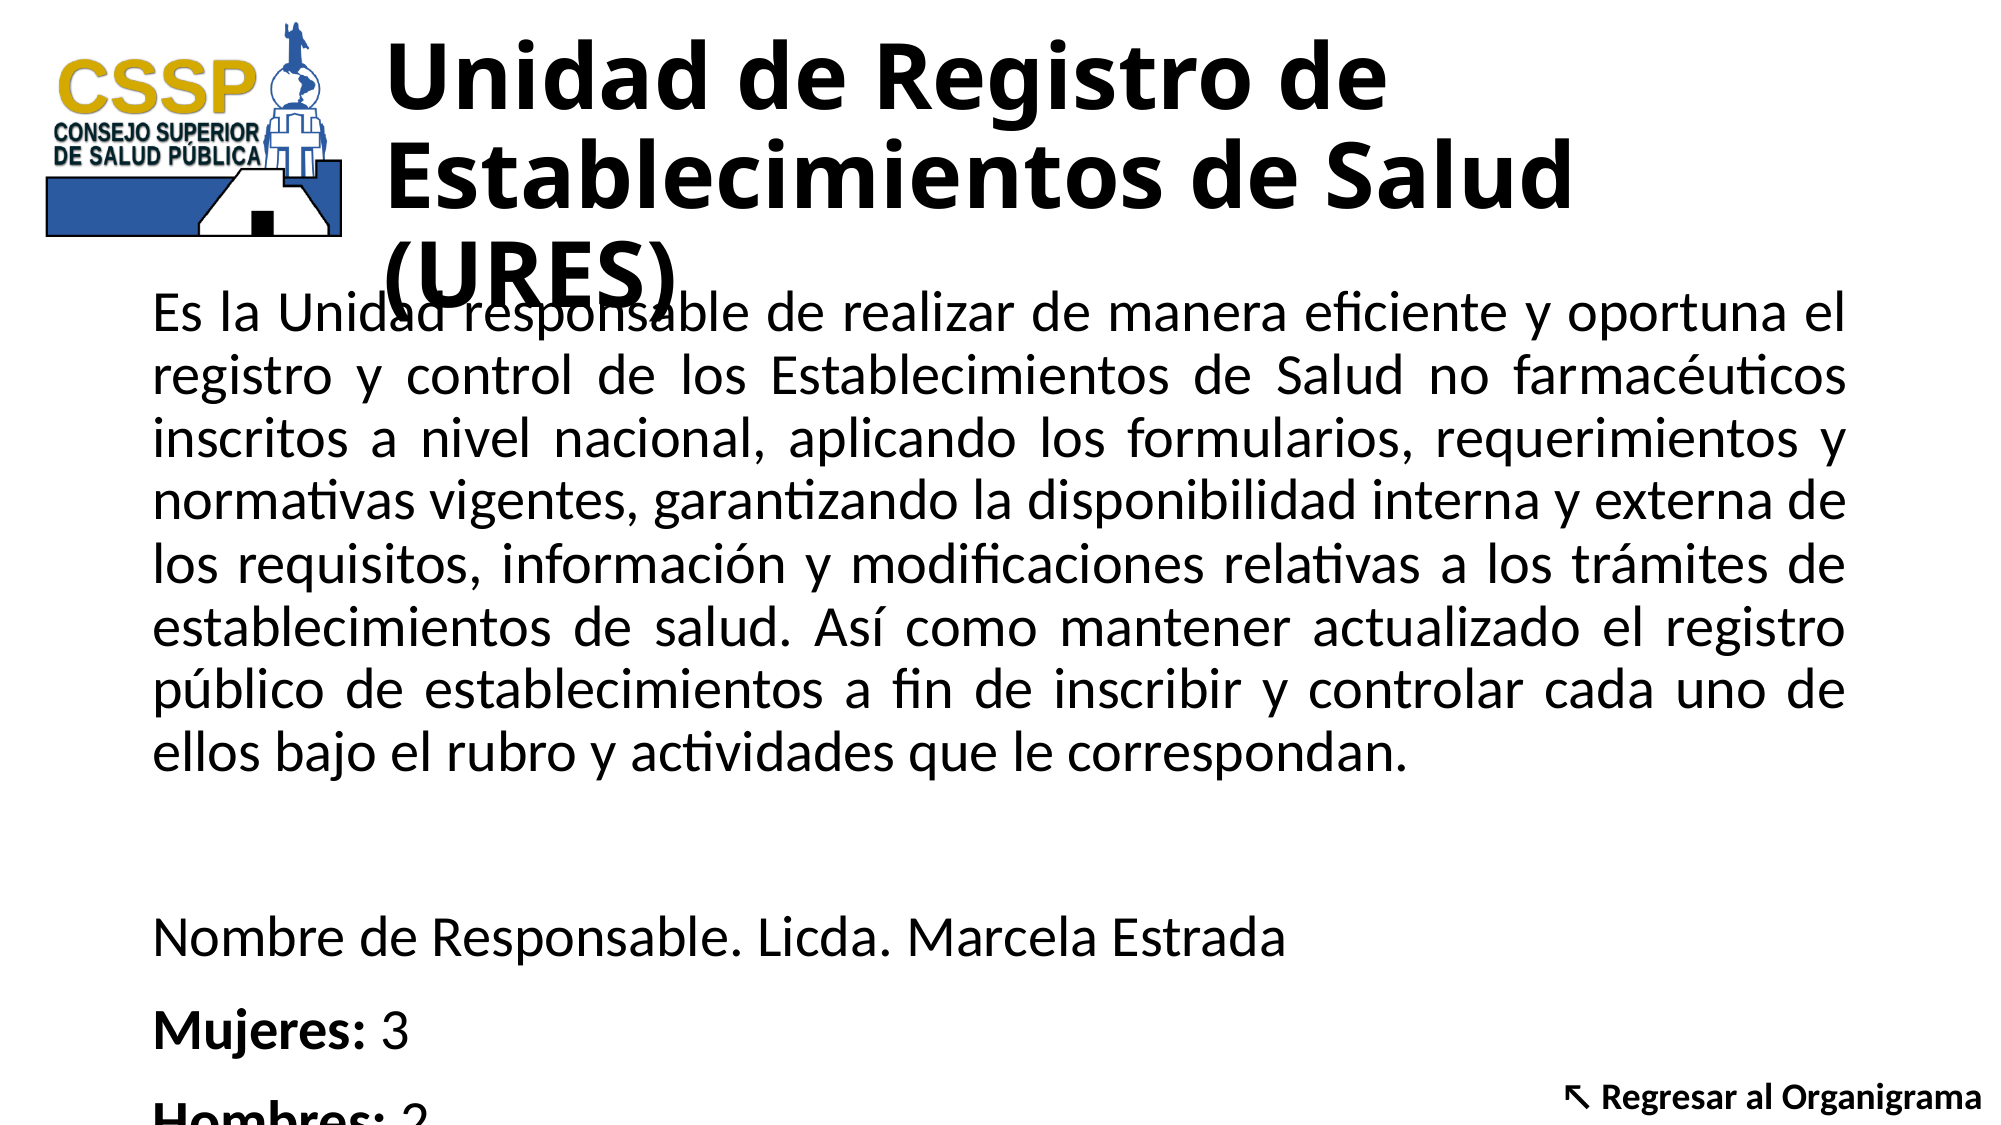

# Unidad de Registro de Establecimientos de Salud (URES)
Es la Unidad responsable de realizar de manera eficiente y oportuna el registro y control de los Establecimientos de Salud no farmacéuticos inscritos a nivel nacional, aplicando los formularios, requerimientos y normativas vigentes, garantizando la disponibilidad interna y externa de los requisitos, información y modificaciones relativas a los trámites de establecimientos de salud. Así como mantener actualizado el registro público de establecimientos a fin de inscribir y controlar cada uno de ellos bajo el rubro y actividades que le correspondan.
Nombre de Responsable. Licda. Marcela Estrada
Mujeres: 3
Hombres: 2
Total de empleados: 5
↖ Regresar al Organigrama